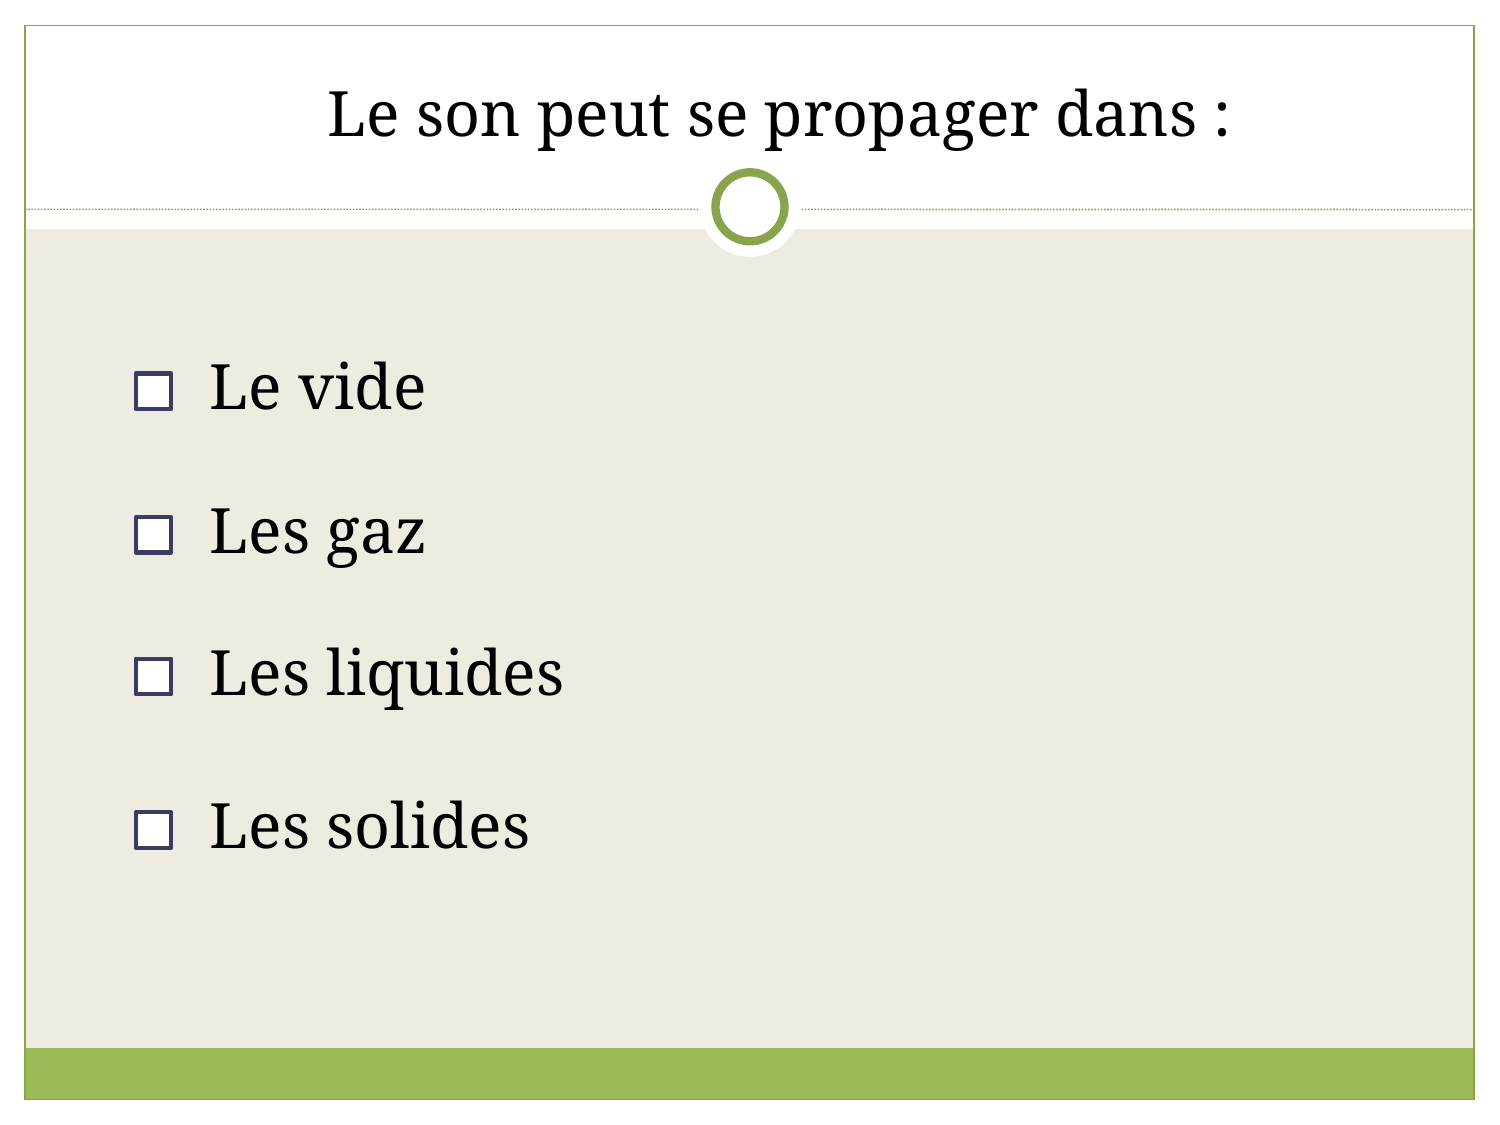

Le son peut se propager dans :
Le vide
Les gaz
Les liquides
Les solides